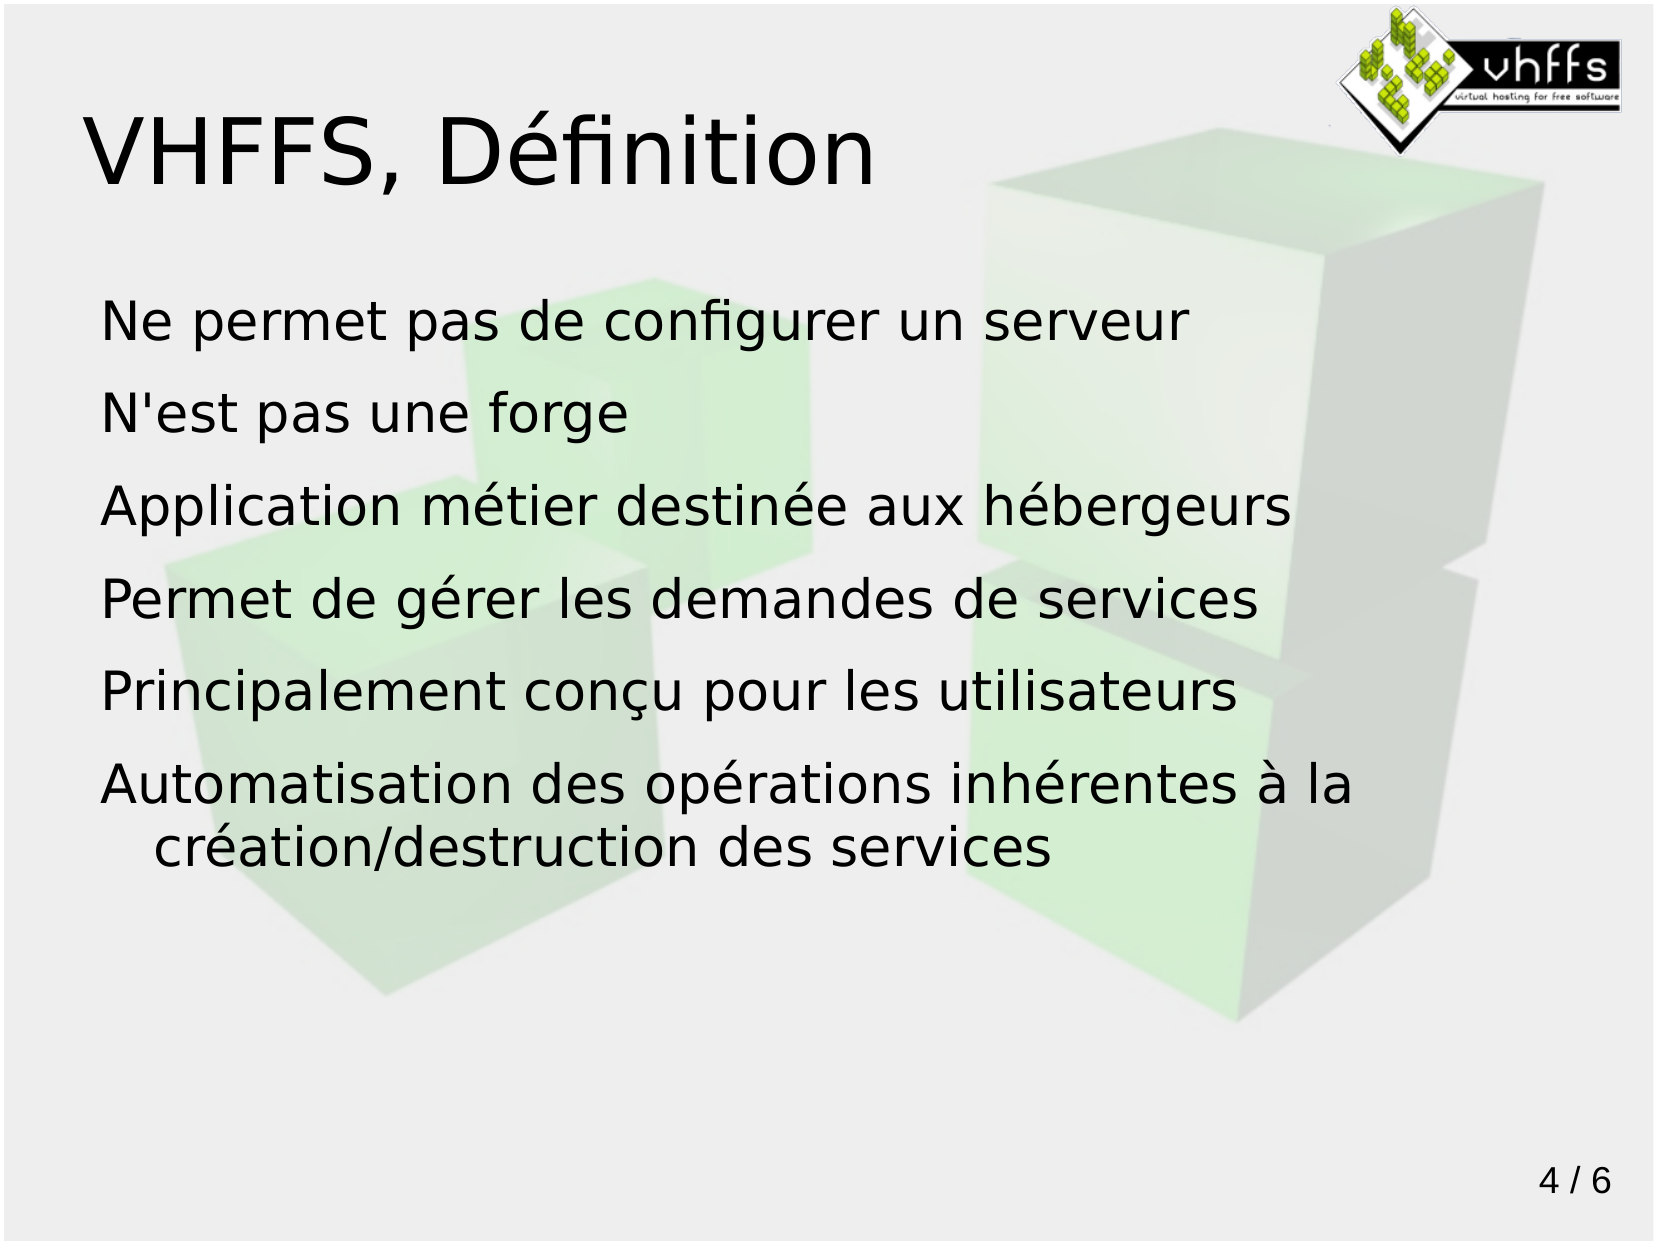

# VHFFS, Définition
Ne permet pas de configurer un serveur
N'est pas une forge
Application métier destinée aux hébergeurs
Permet de gérer les demandes de services
Principalement conçu pour les utilisateurs
Automatisation des opérations inhérentes à la création/destruction des services